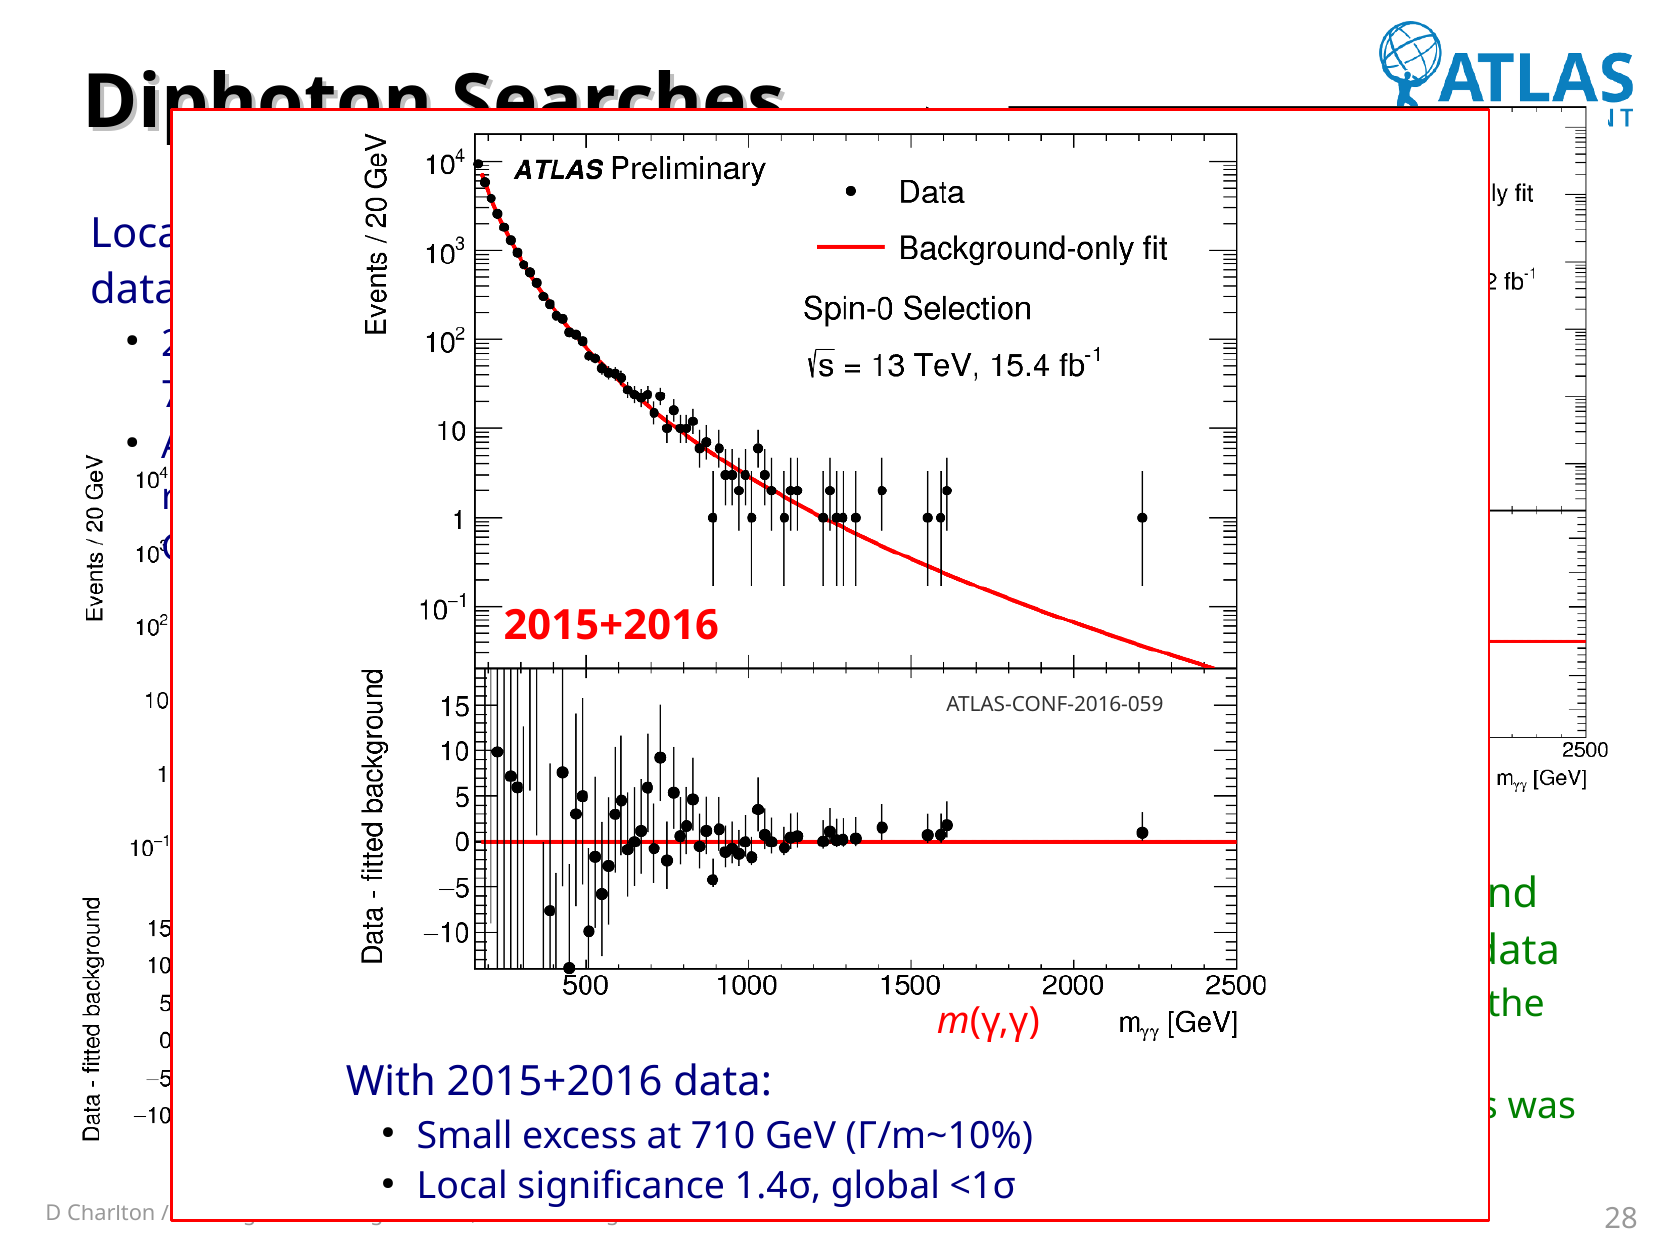

# Diphoton Searches
Localised excess seen in 2015 ATLAS data
2.1σ global (3.9σ local) significance at 750 GeV (spin-0 search), width ~50 GeV
After reprocessing, new 2016 reconstruction → 3.4σ local, at ~730 GeV
2015
2015+2016
ATLAS-CONF-2016-059
m(γ,γ)
2016
2016 data: no clustering around 730-750 GeV, and 3.8x more data
2015 and 2016 consistent at the 2.7σ level
Appears that the 2015 excess was a statistical fluctuation
ATLAS-CONF-2016-059
m(γ,γ)
With 2015+2016 data:
Small excess at 710 GeV (Г/m~10%)
Local significance 1.4σ, global <1σ
m(γ,γ)